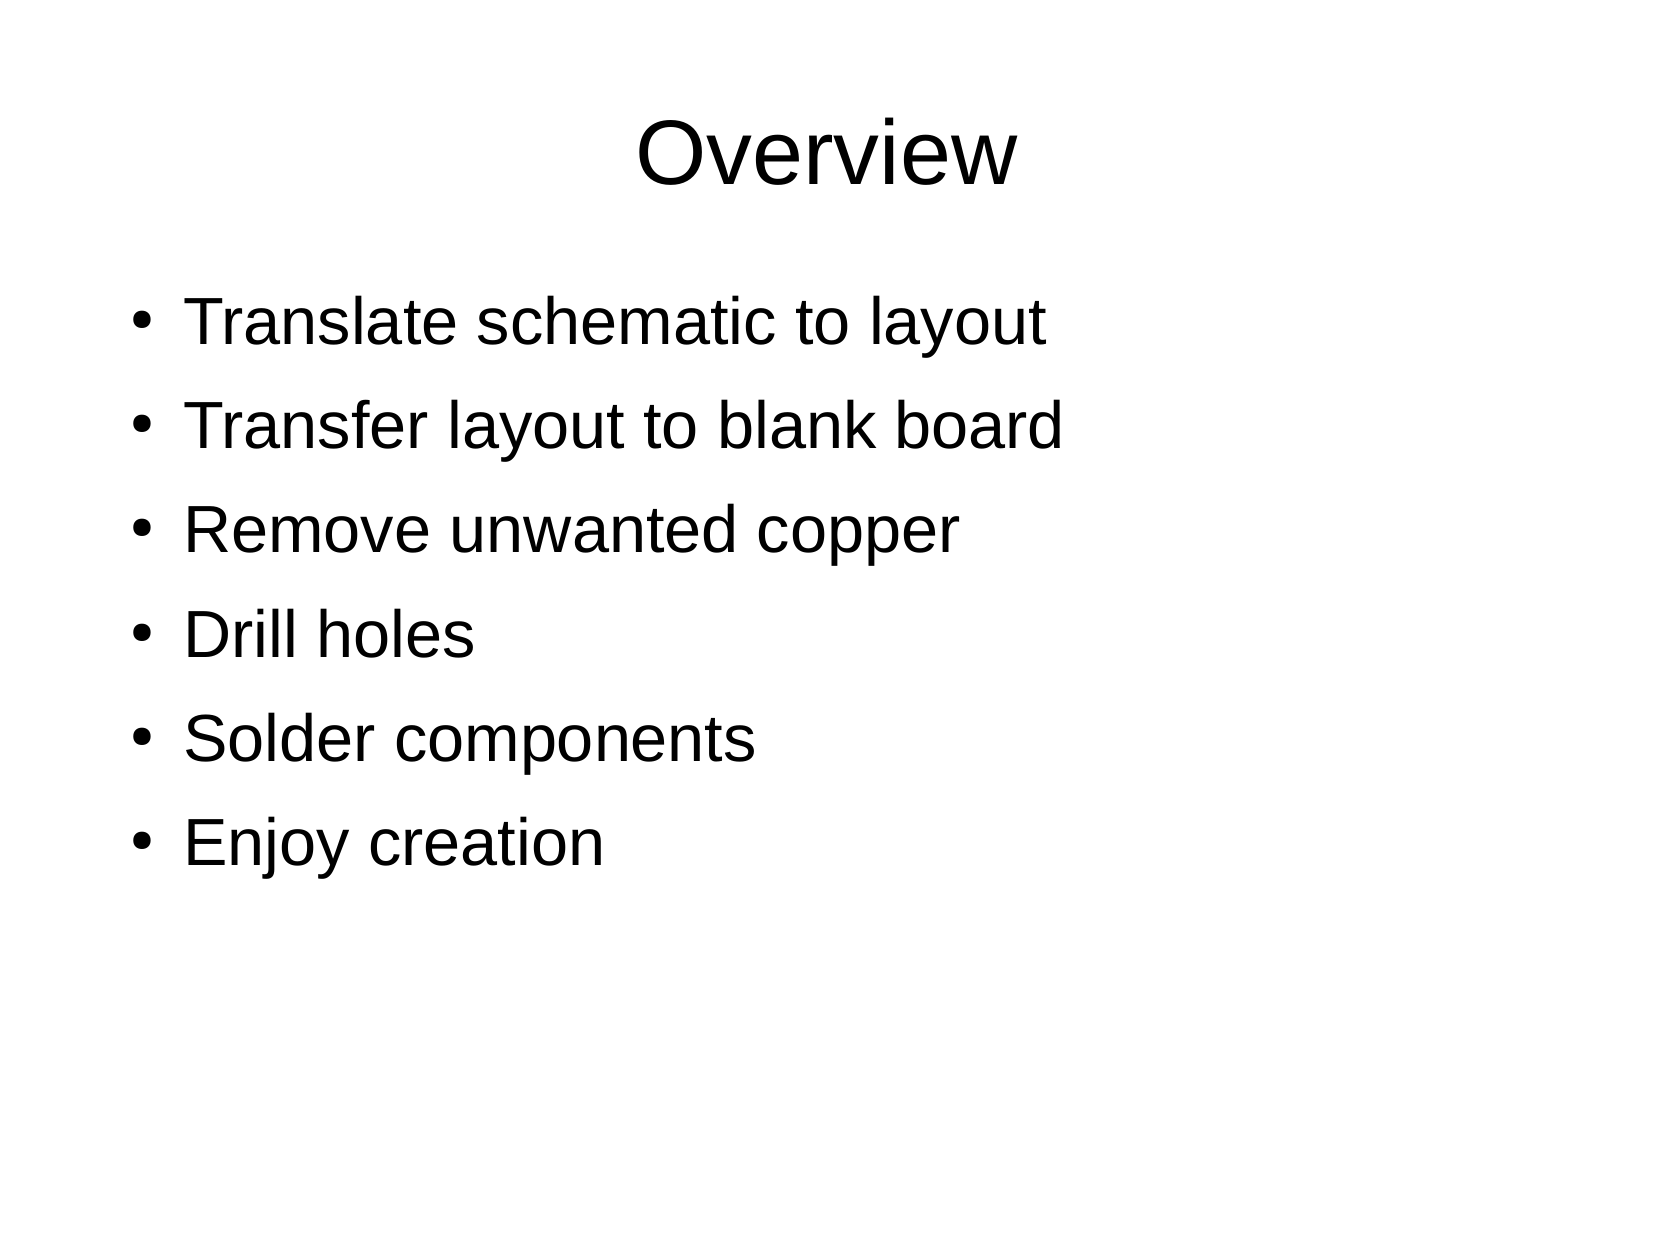

# Overview
Translate schematic to layout
Transfer layout to blank board
Remove unwanted copper
Drill holes
Solder components
Enjoy creation